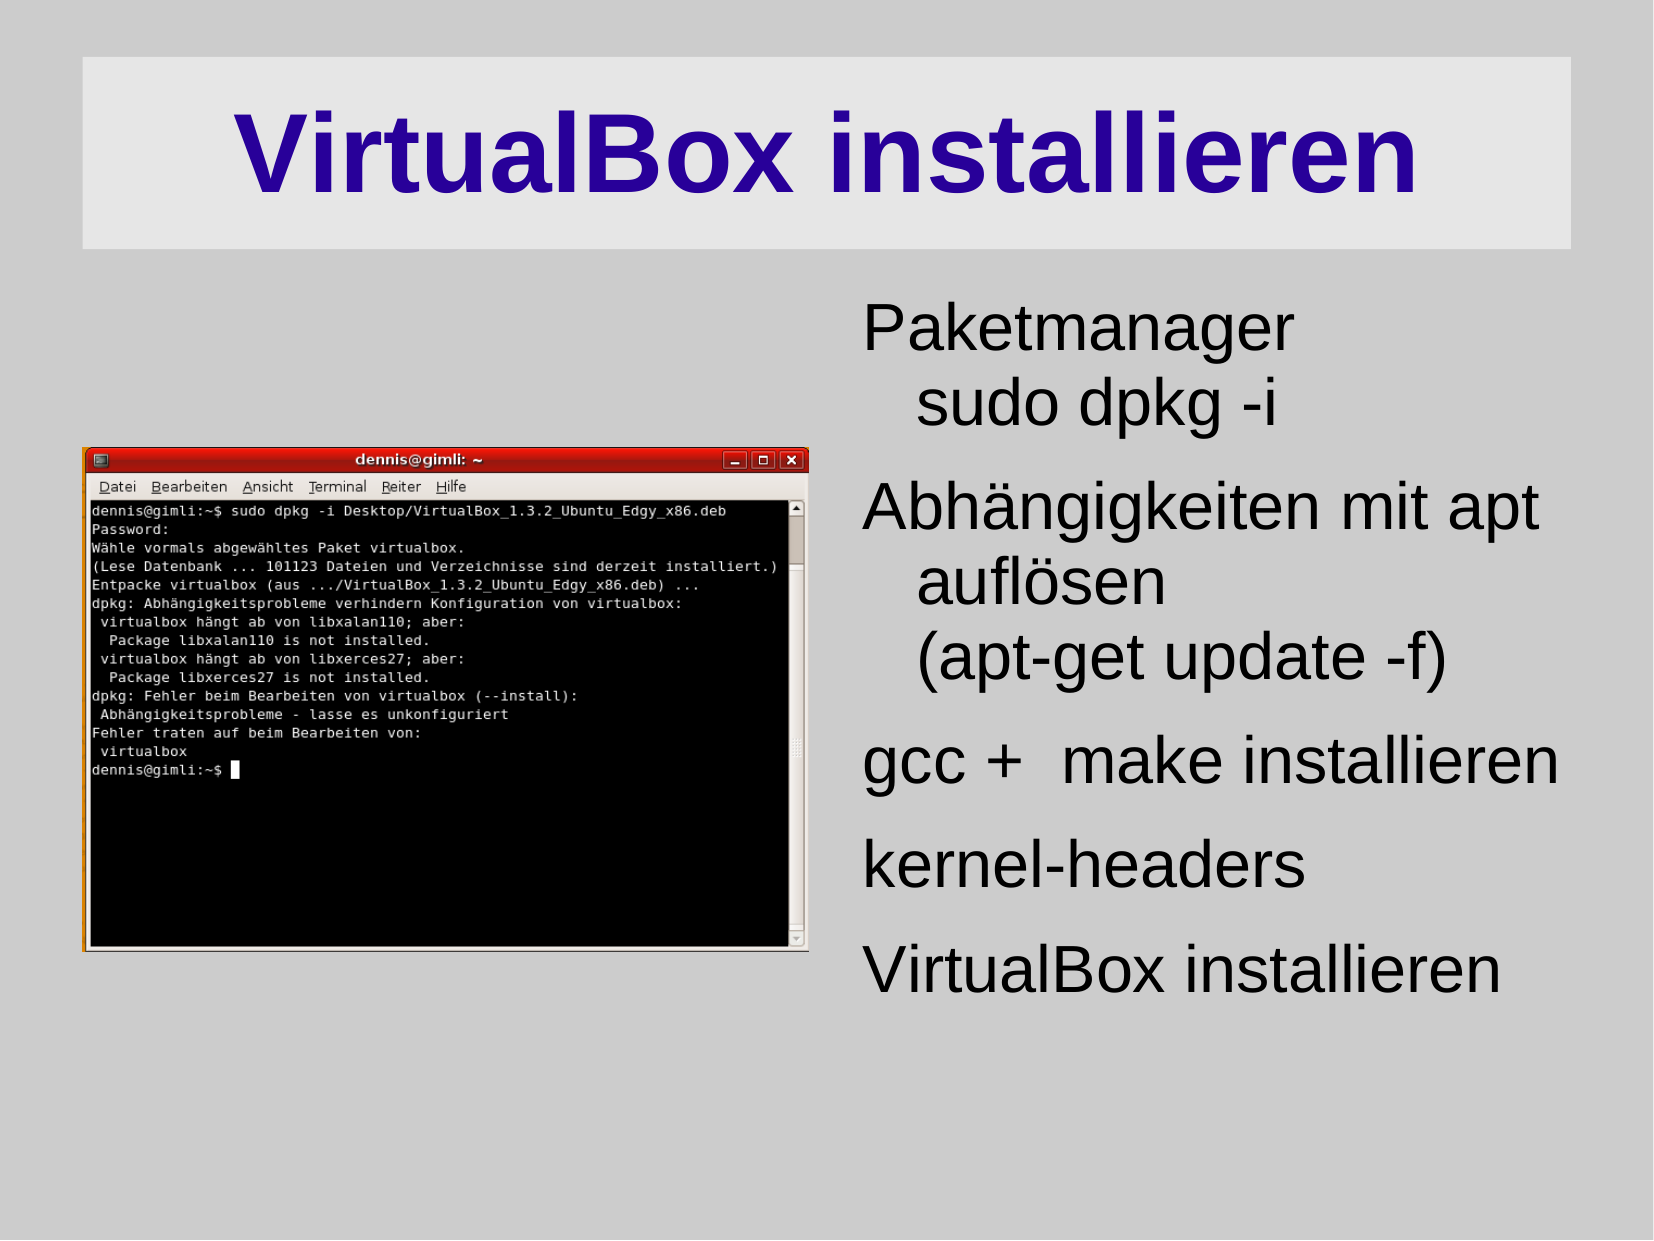

# VirtualBox installieren
Paketmanager
sudo dpkg -i
Abhängigkeiten mit apt auflösen
(apt-get update -f)
gcc + make installieren
kernel-headers
VirtualBox installieren